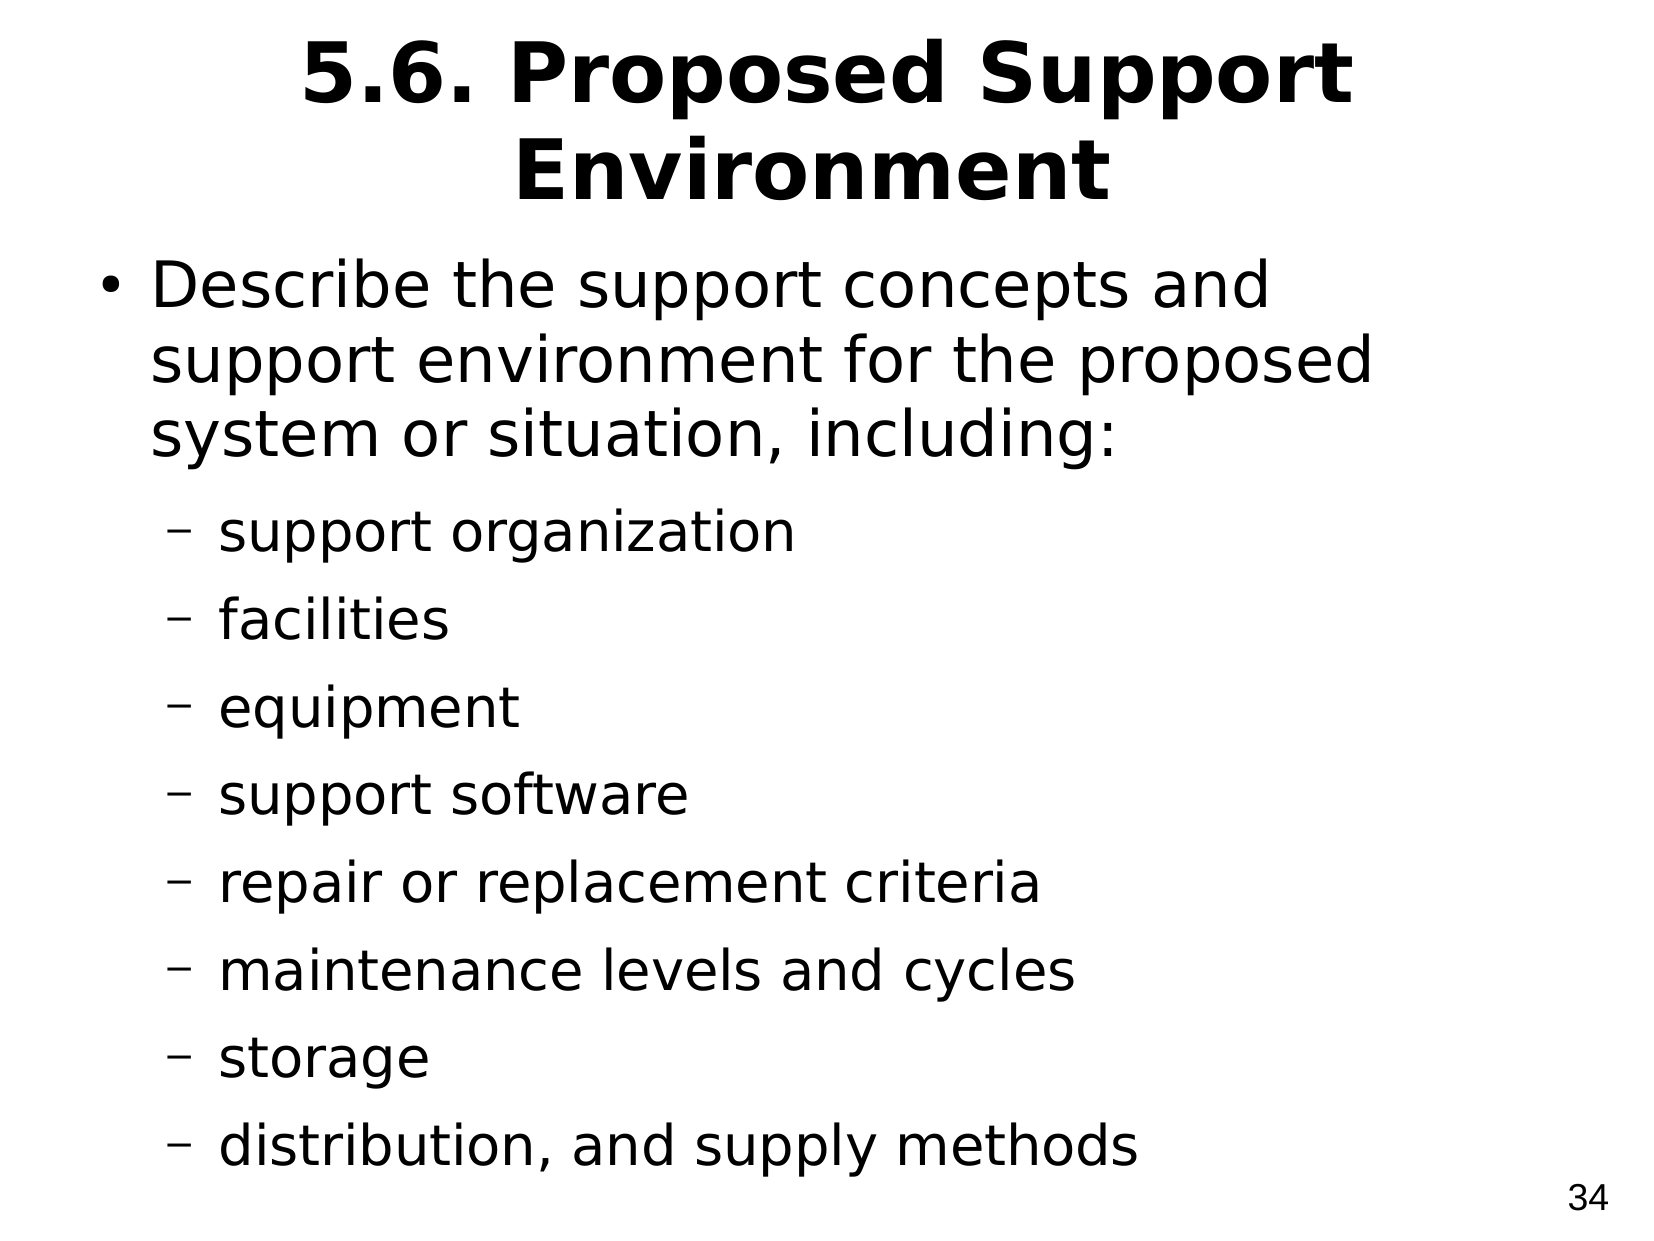

# 5.6. Proposed Support Environment
Describe the support concepts and support environment for the proposed system or situation, including:
support organization
facilities
equipment
support software
repair or replacement criteria
maintenance levels and cycles
storage
distribution, and supply methods